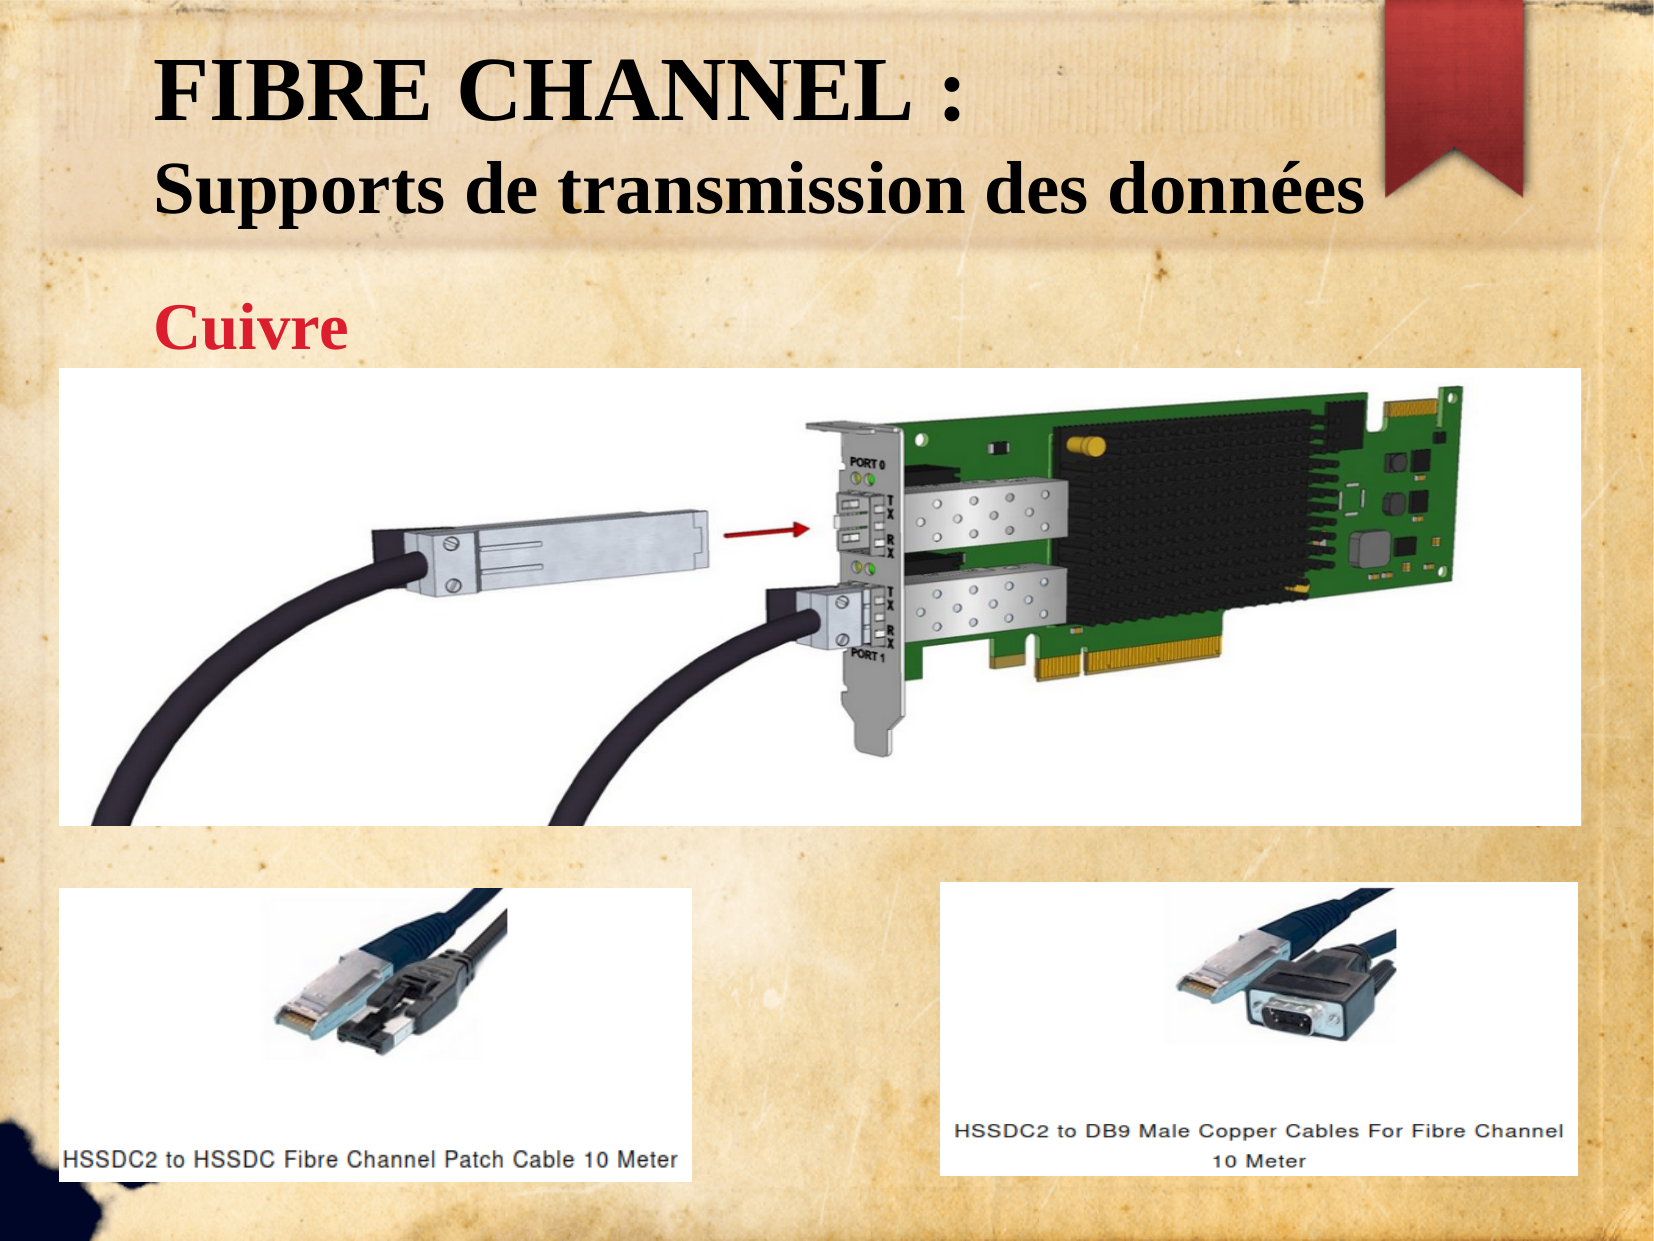

# FIBRE CHANNEL : Supports de transmission des données
Cuivre